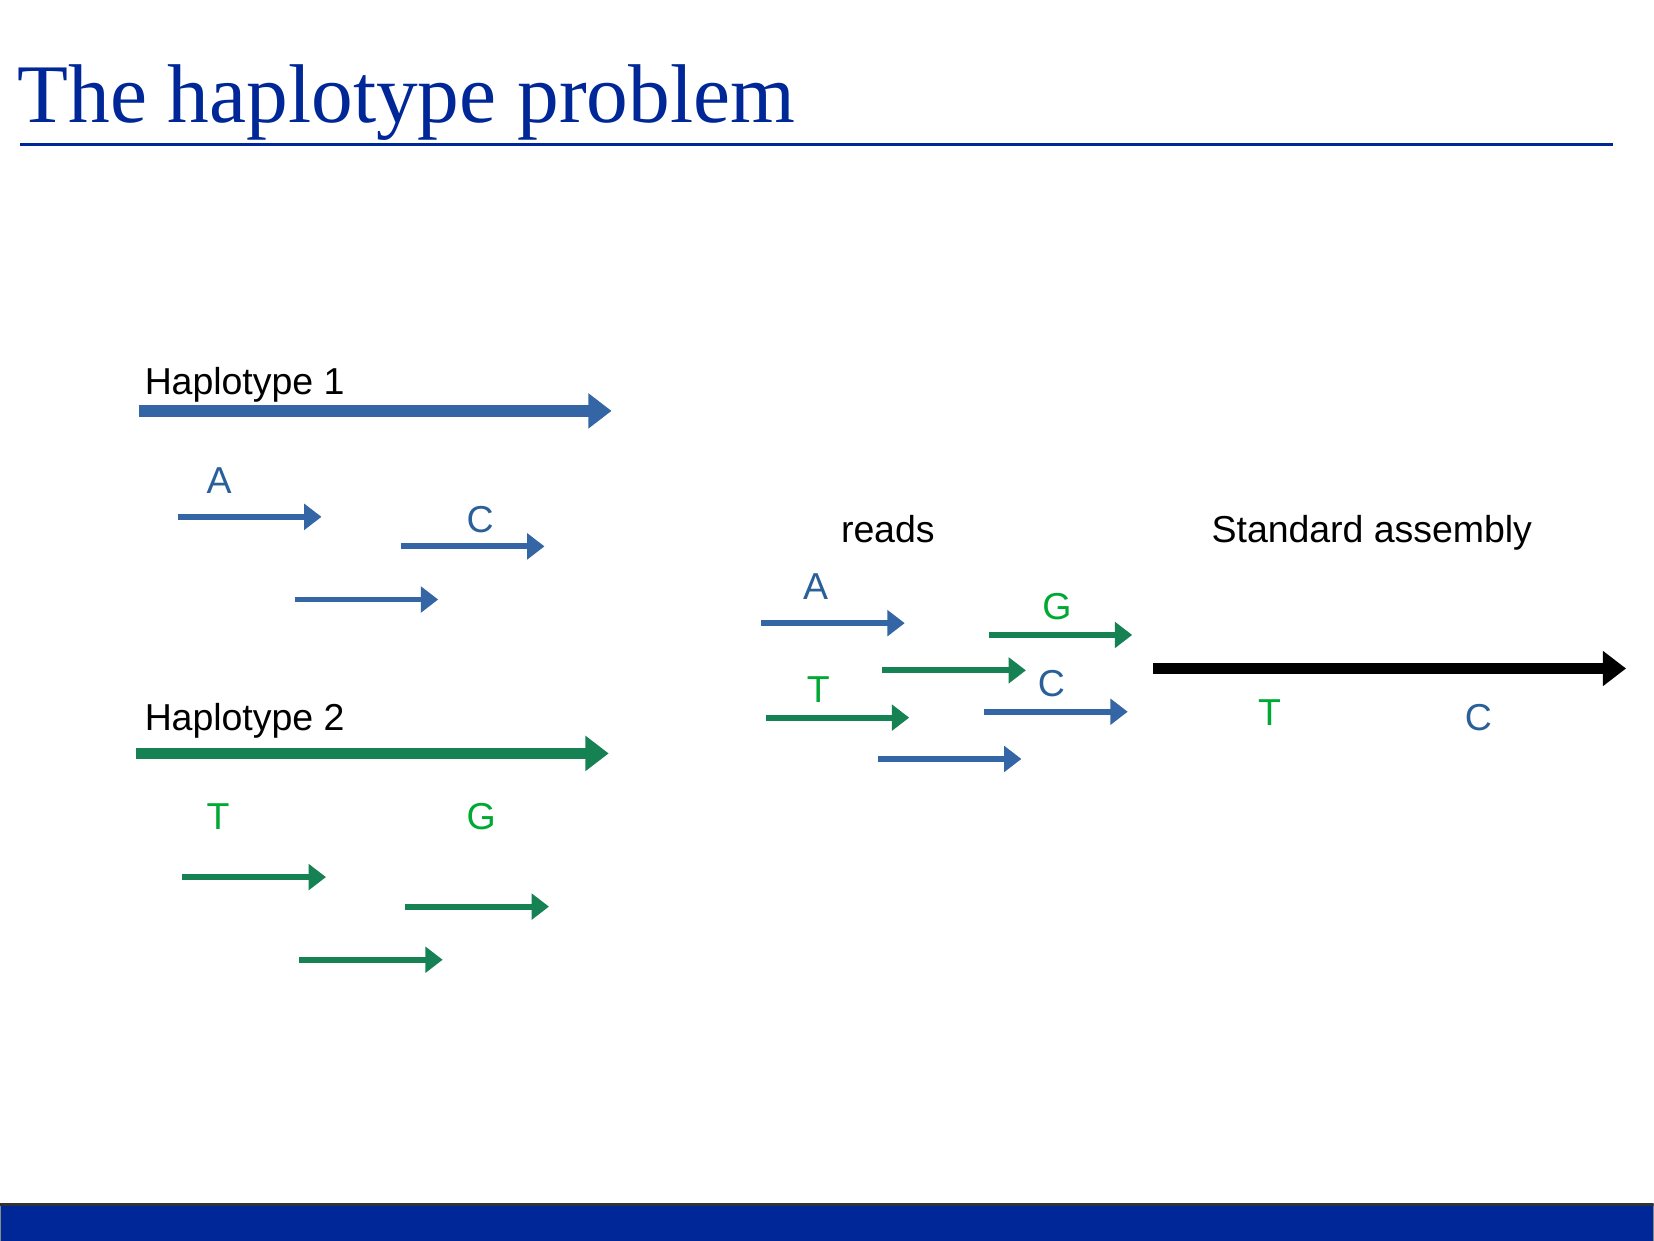

# The haplotype problem
Haplotype 1
A
C
reads
Standard assembly
A
G
C
T
T
C
Haplotype 2
T
G